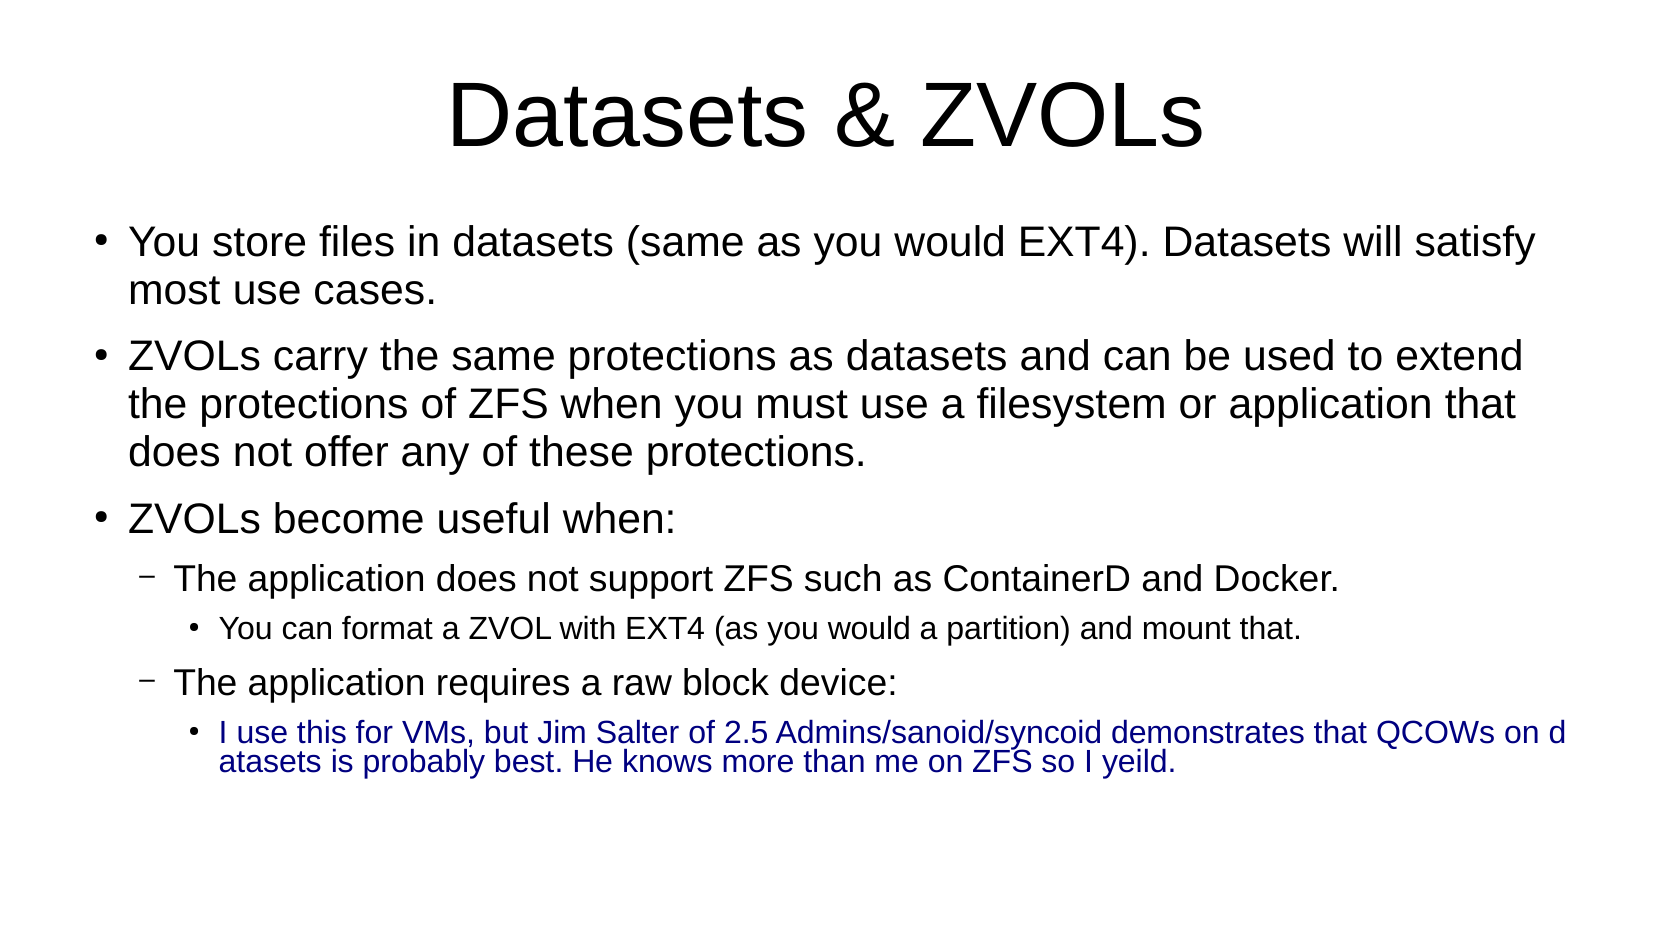

# Datasets & ZVOLs
You store files in datasets (same as you would EXT4). Datasets will satisfy most use cases.
ZVOLs carry the same protections as datasets and can be used to extend the protections of ZFS when you must use a filesystem or application that does not offer any of these protections.
ZVOLs become useful when:
The application does not support ZFS such as ContainerD and Docker.
You can format a ZVOL with EXT4 (as you would a partition) and mount that.
The application requires a raw block device:
I use this for VMs, but Jim Salter of 2.5 Admins/sanoid/syncoid demonstrates that QCOWs on datasets is probably best. He knows more than me on ZFS so I yeild.